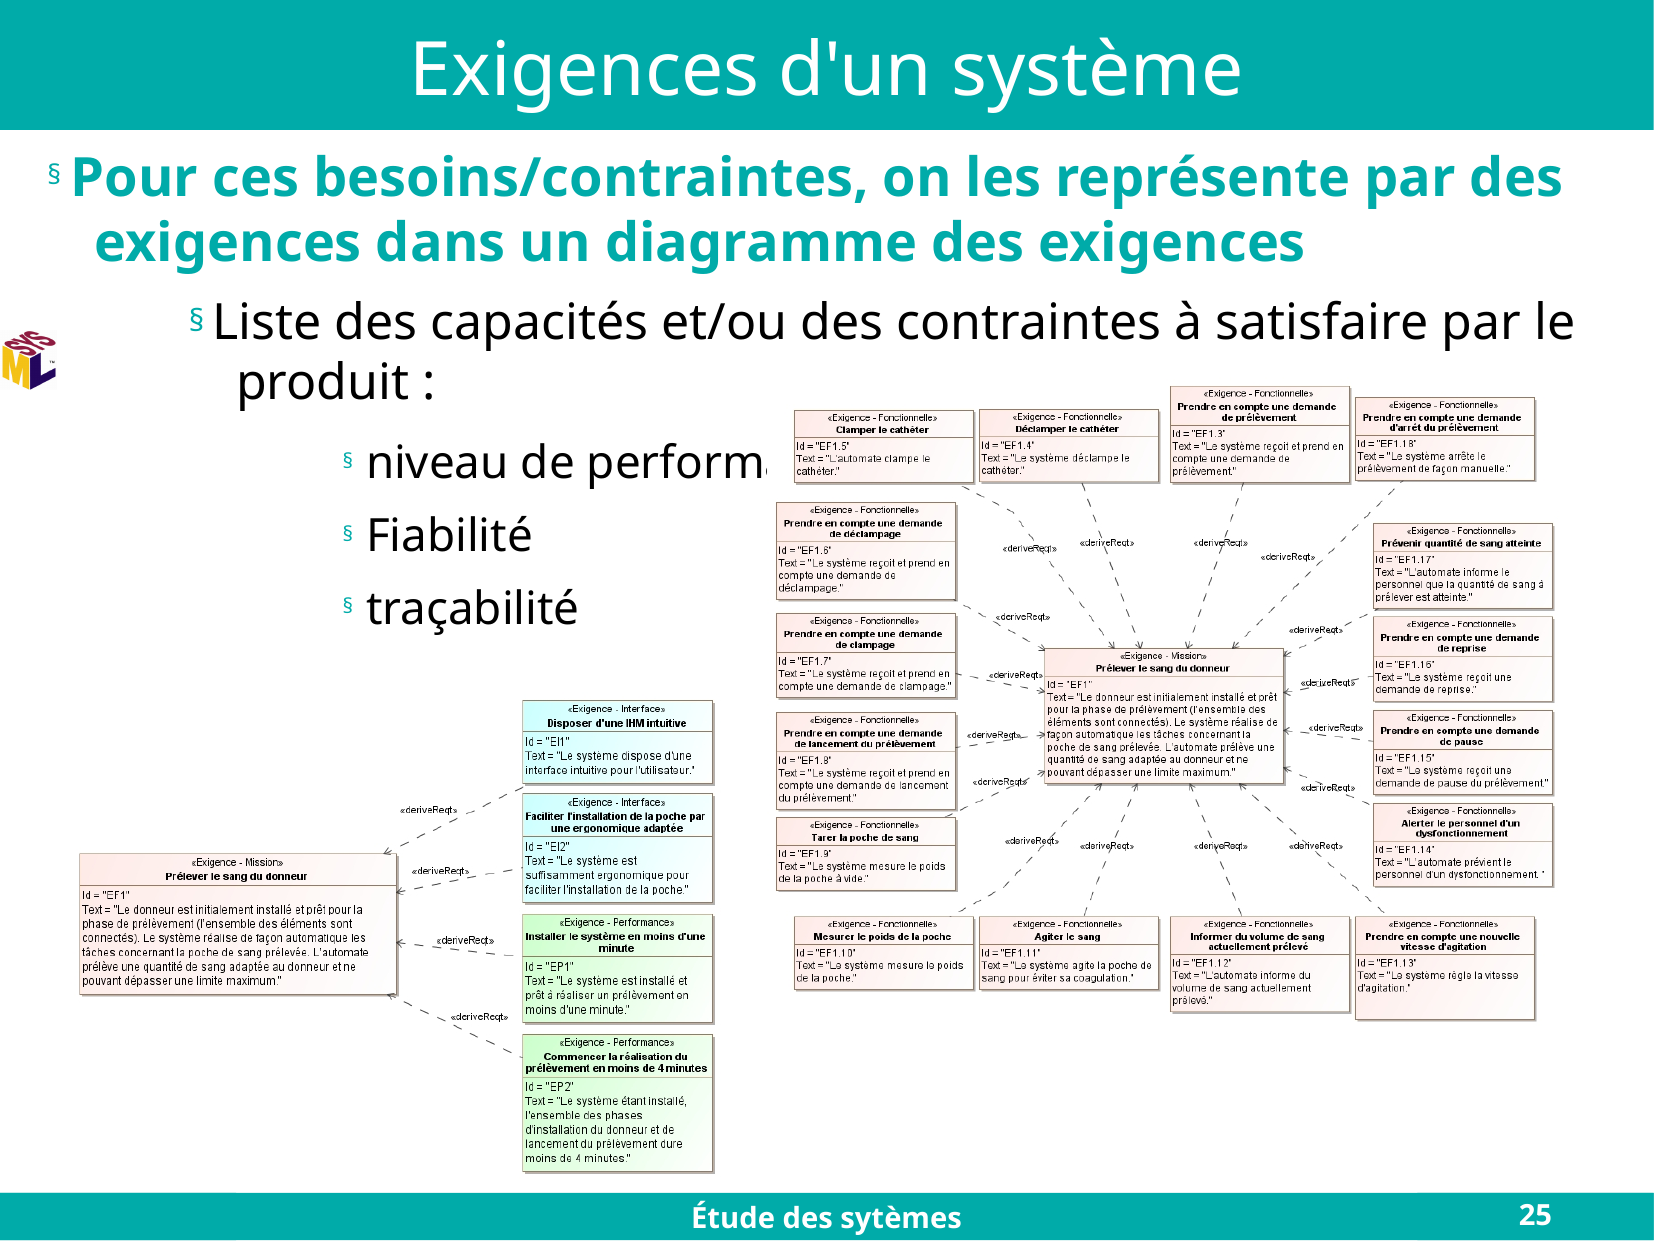

# Exigences d'un système
Pour ces besoins/contraintes, on les représente par des exigences dans un diagramme des exigences
Liste des capacités et/ou des contraintes à satisfaire par le produit :
niveau de performance
Fiabilité
traçabilité
Étude des sytèmes